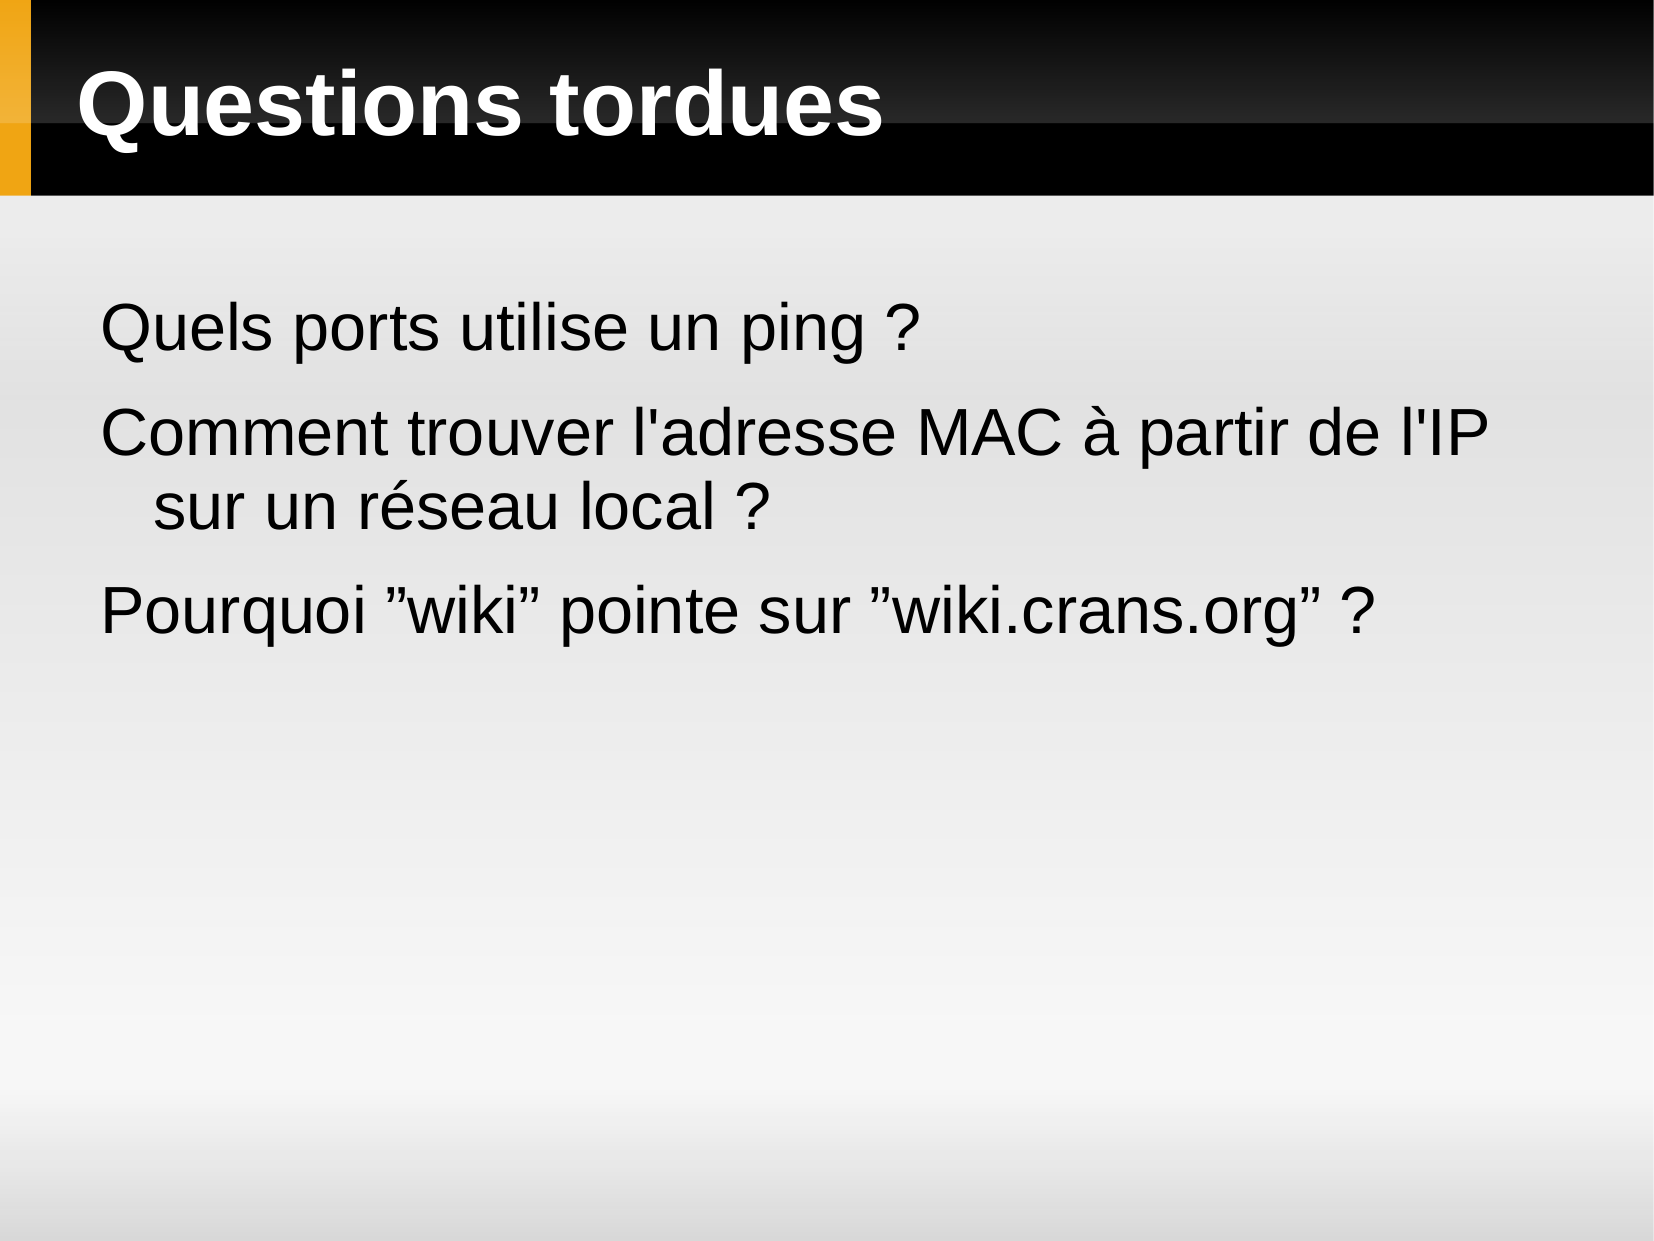

# Questions tordues
Quels ports utilise un ping ?
Comment trouver l'adresse MAC à partir de l'IP sur un réseau local ?
Pourquoi ”wiki” pointe sur ”wiki.crans.org” ?